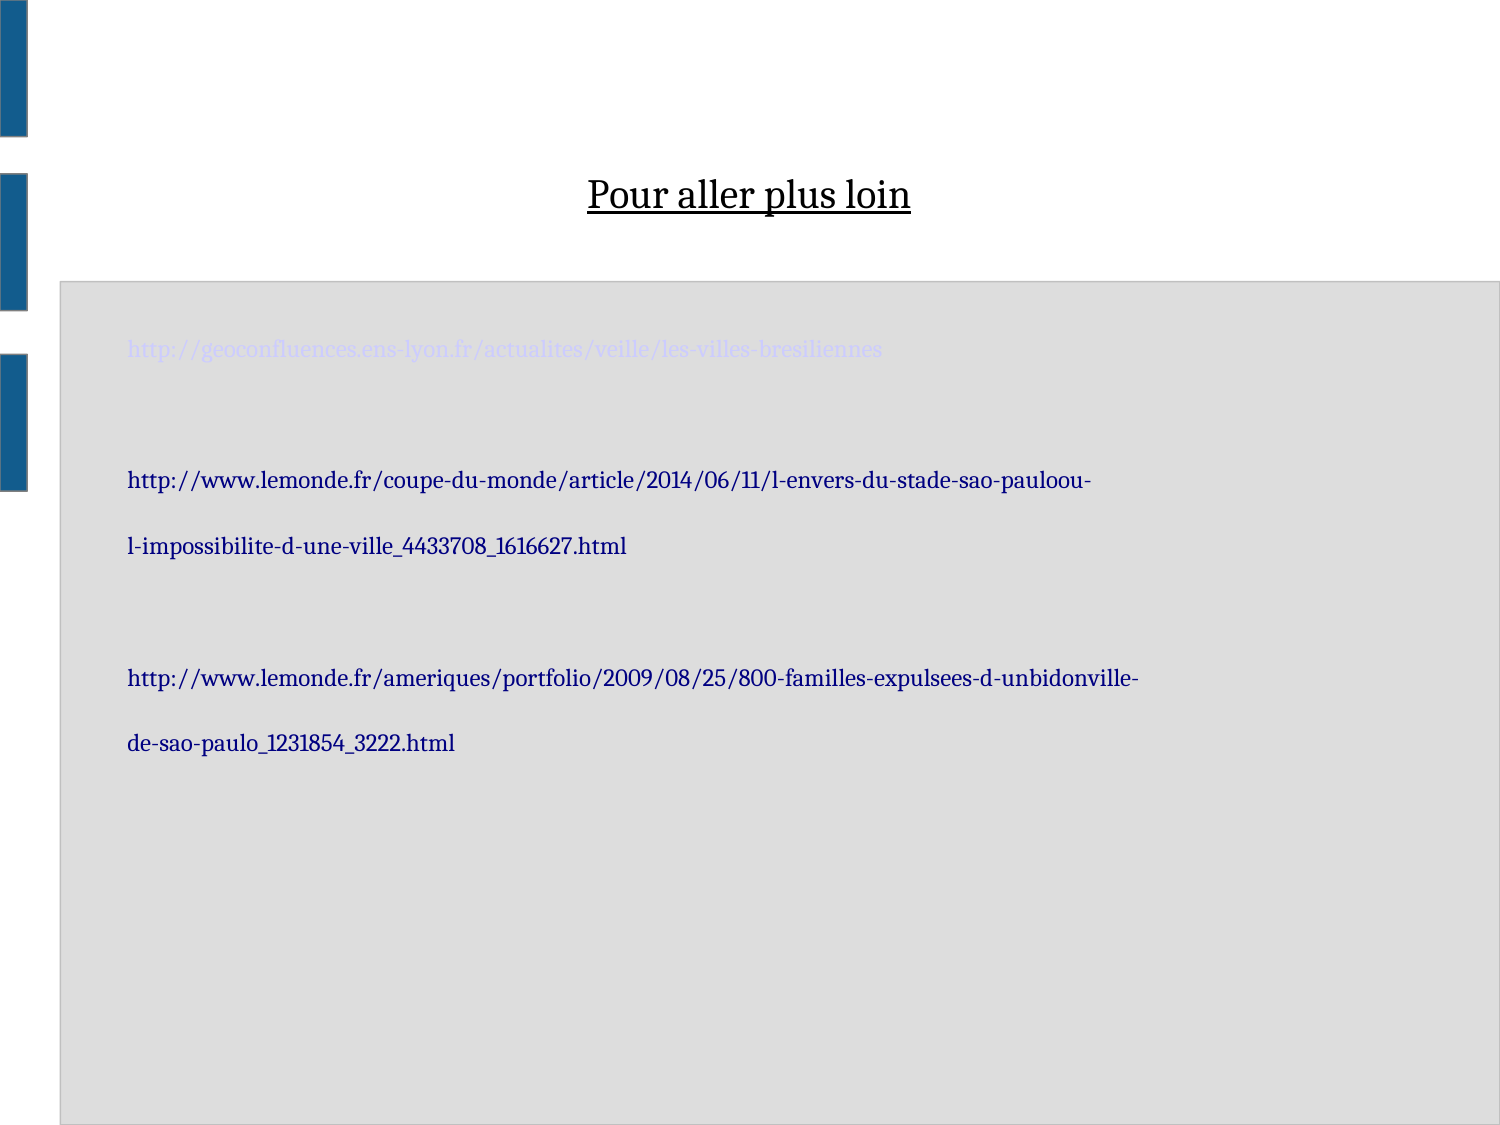

# Pour aller plus loin
http://geoconfluences.ens-lyon.fr/actualites/veille/les-villes-bresiliennes
http://www.lemonde.fr/coupe-du-monde/article/2014/06/11/l-envers-du-stade-sao-pauloou-
l-impossibilite-d-une-ville_4433708_1616627.html
http://www.lemonde.fr/ameriques/portfolio/2009/08/25/800-familles-expulsees-d-unbidonville-
de-sao-paulo_1231854_3222.html